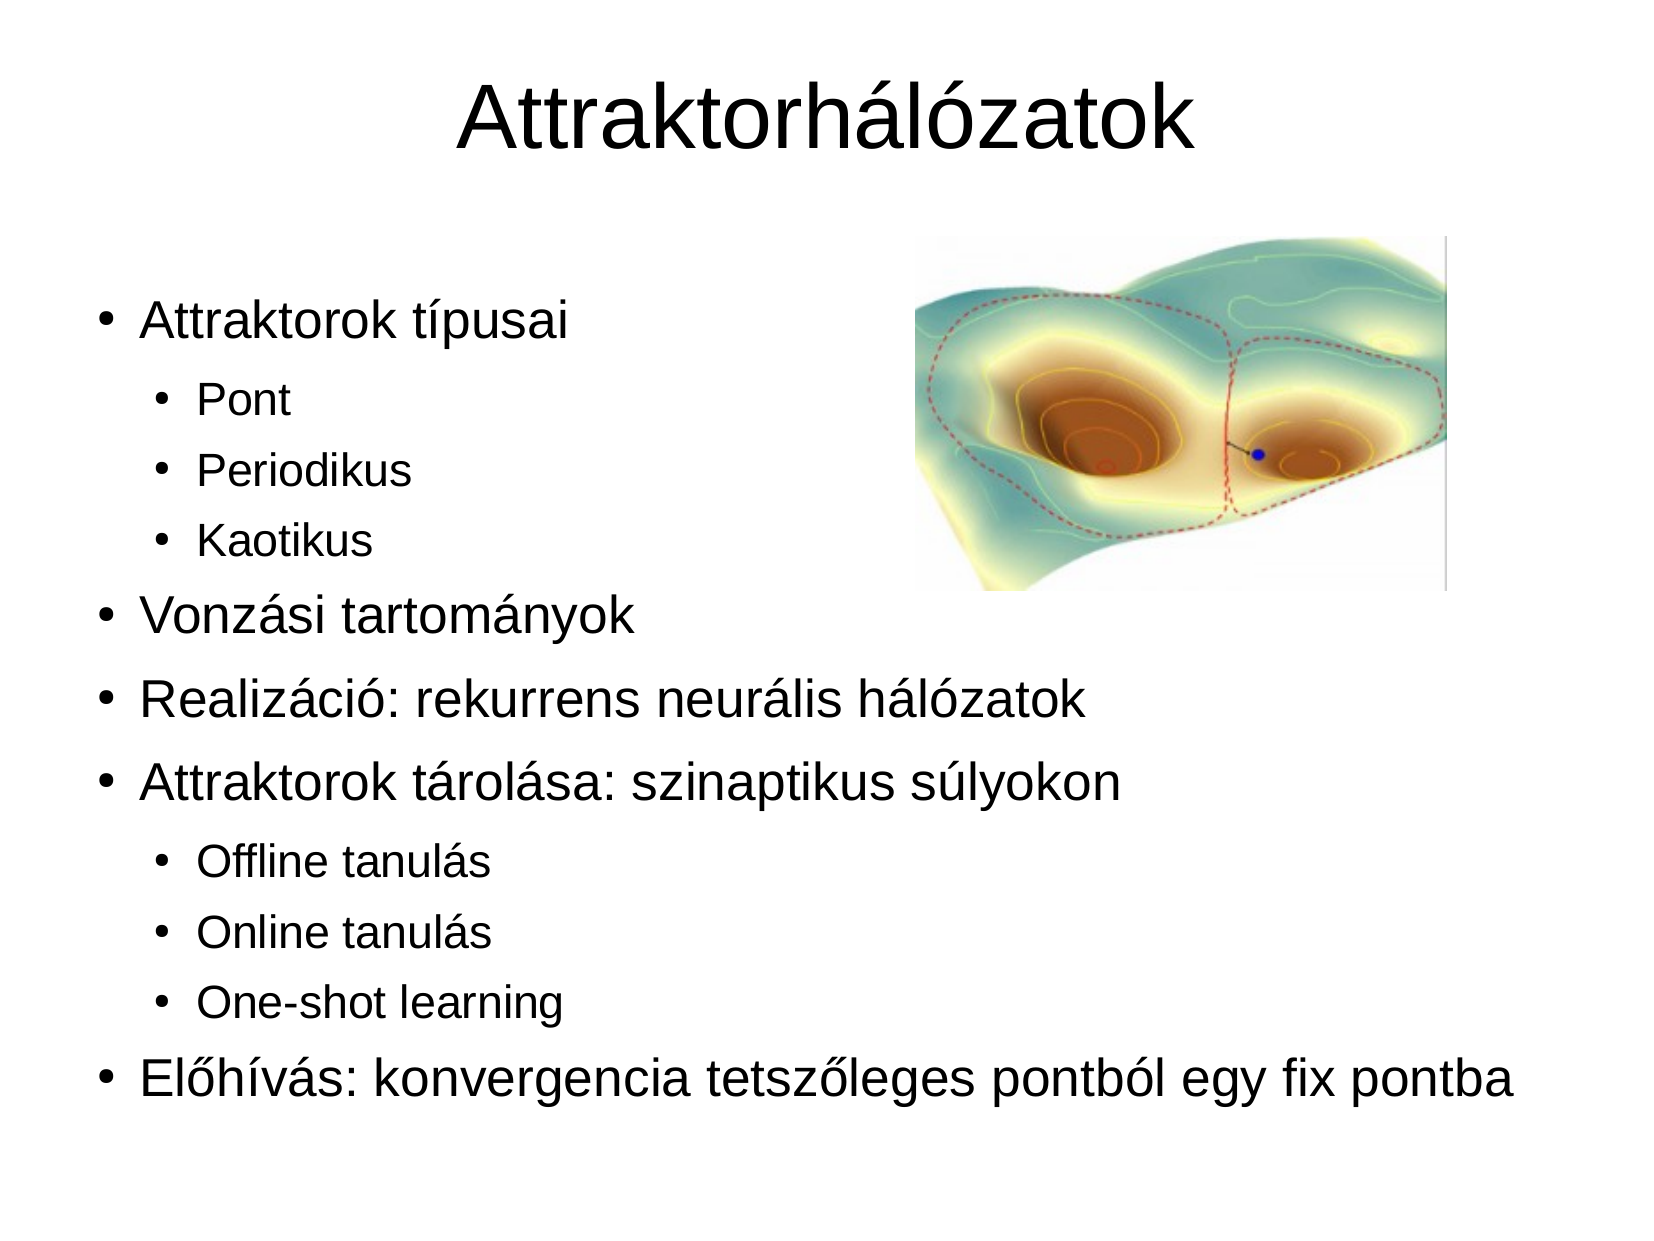

# Attraktorhálózatok
Attraktorok típusai
Pont
Periodikus
Kaotikus
Vonzási tartományok
Realizáció: rekurrens neurális hálózatok
Attraktorok tárolása: szinaptikus súlyokon
Offline tanulás
Online tanulás
One-shot learning
Előhívás: konvergencia tetszőleges pontból egy fix pontba